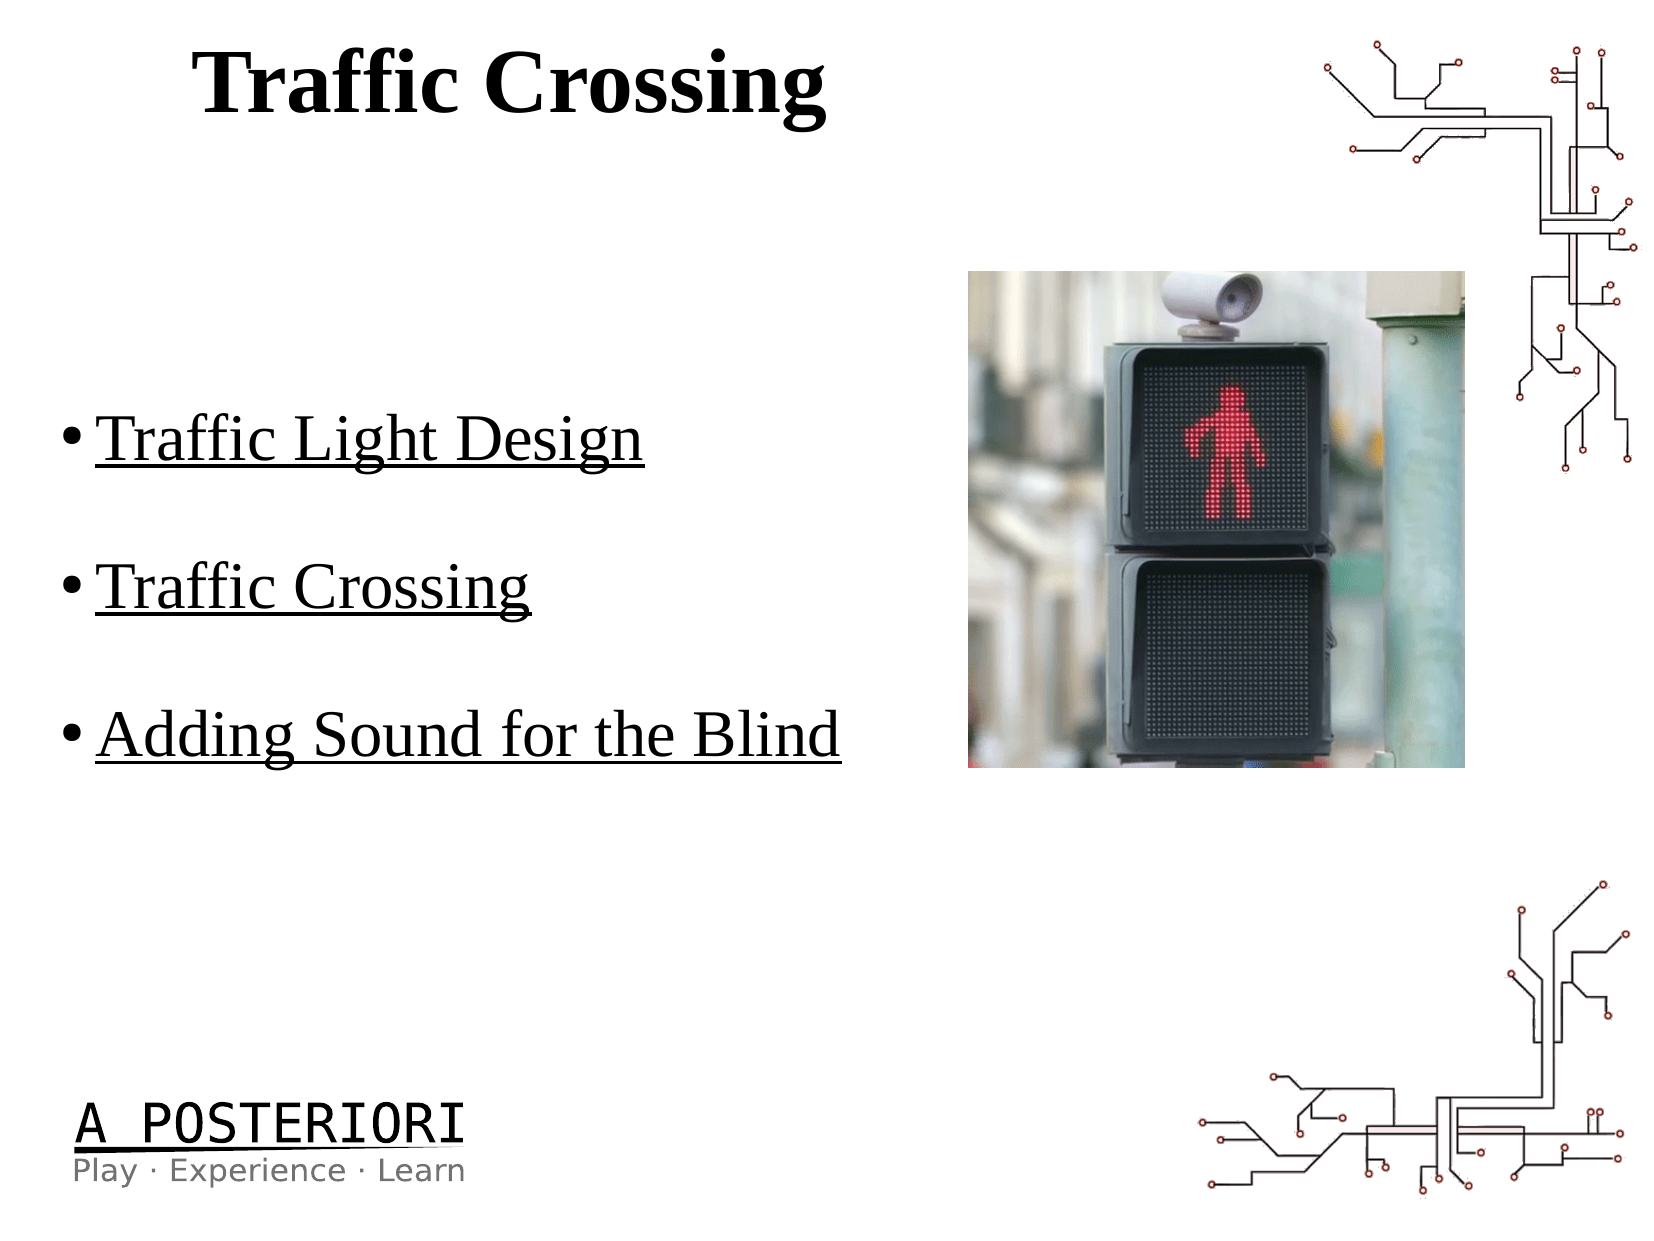

# Traffic Crossing
Traffic Light Design
Traffic Crossing
Adding Sound for the Blind